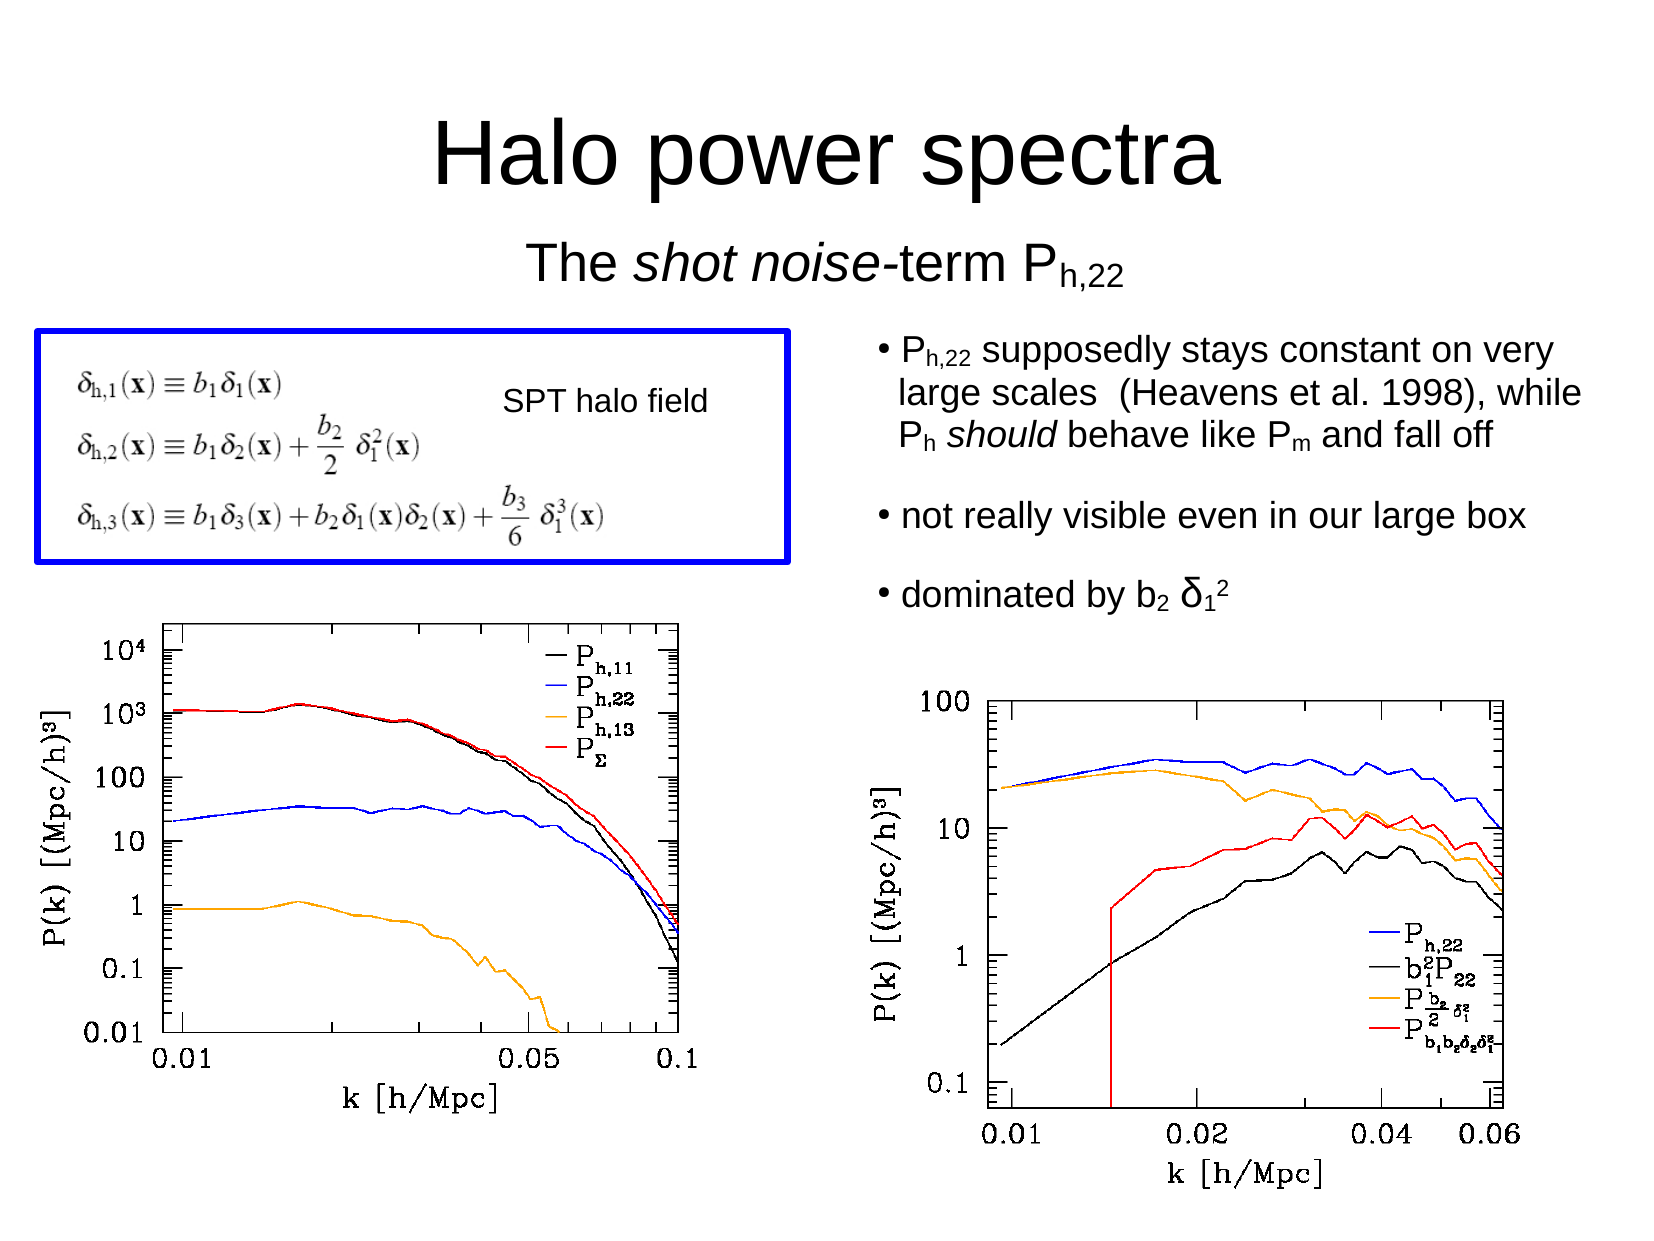

# Halo power spectra
The shot noise-term Ph,22
 Ph,22 supposedly stays constant on very large scales (Heavens et al. 1998), while Ph should behave like Pm and fall off
SPT halo field
 not really visible even in our large box
 dominated by b2 δ12